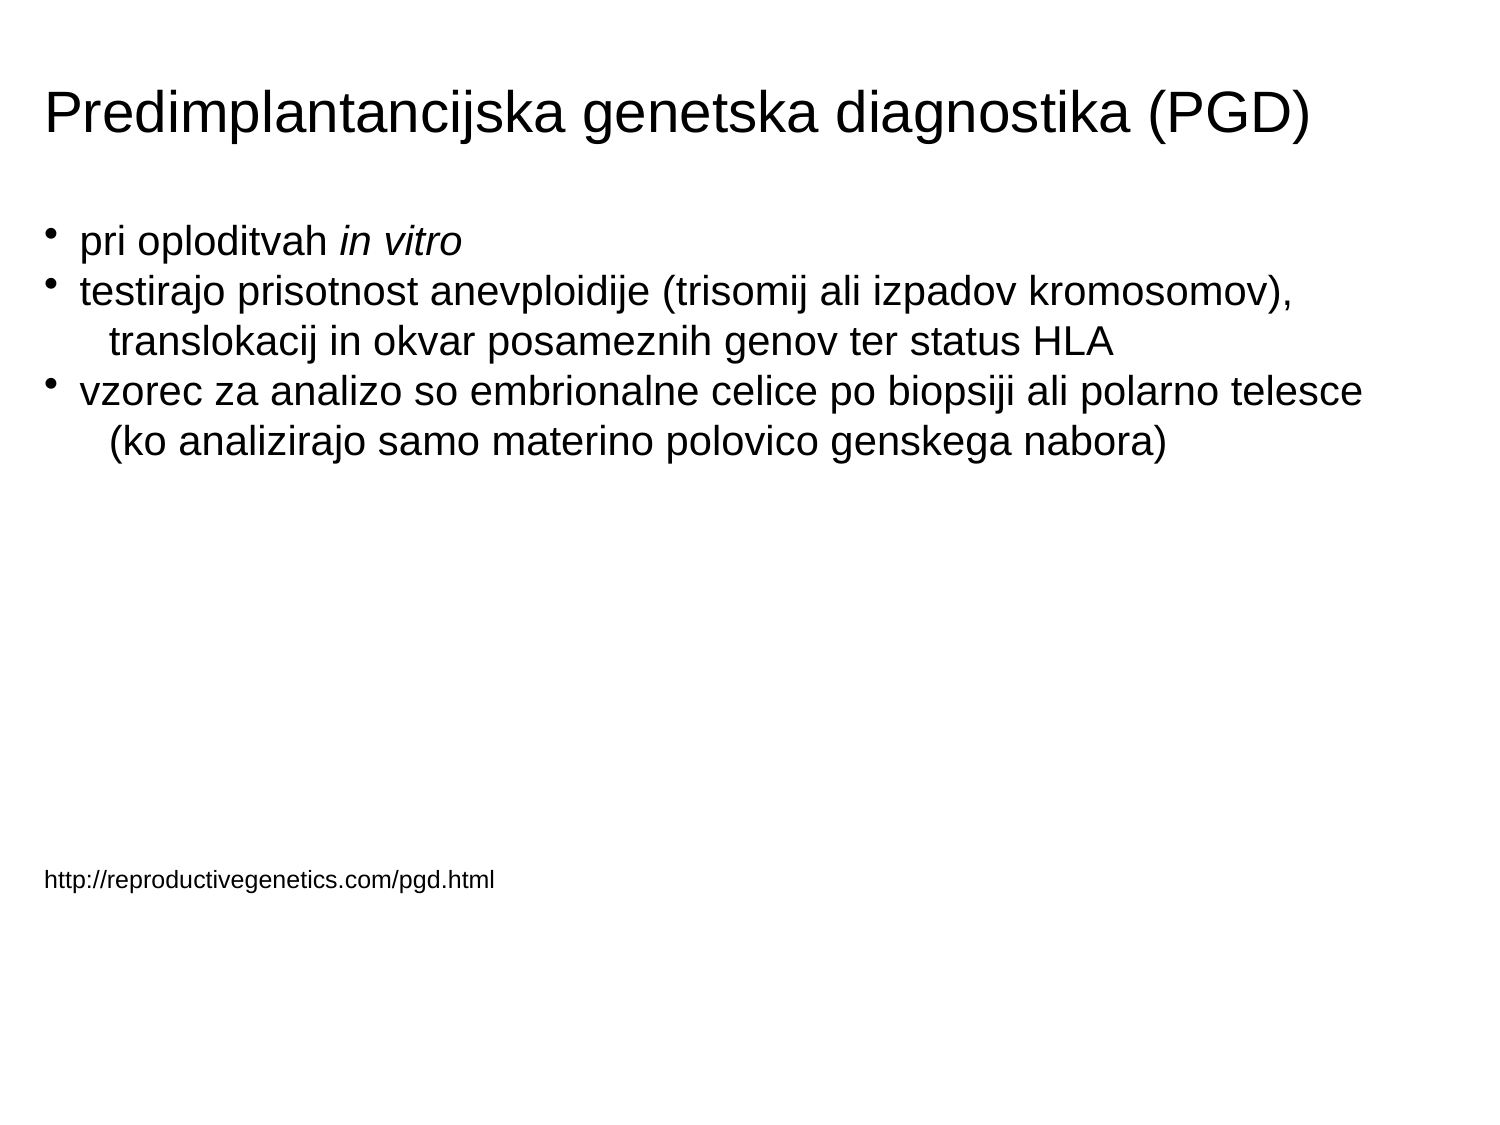

Predimplantancijska genetska diagnostika (PGD)
pri oploditvah in vitro
testirajo prisotnost anevploidije (trisomij ali izpadov kromosomov), translokacij in okvar posameznih genov ter status HLA
vzorec za analizo so embrionalne celice po biopsiji ali polarno telesce (ko analizirajo samo materino polovico genskega nabora)
http://reproductivegenetics.com/pgd.html